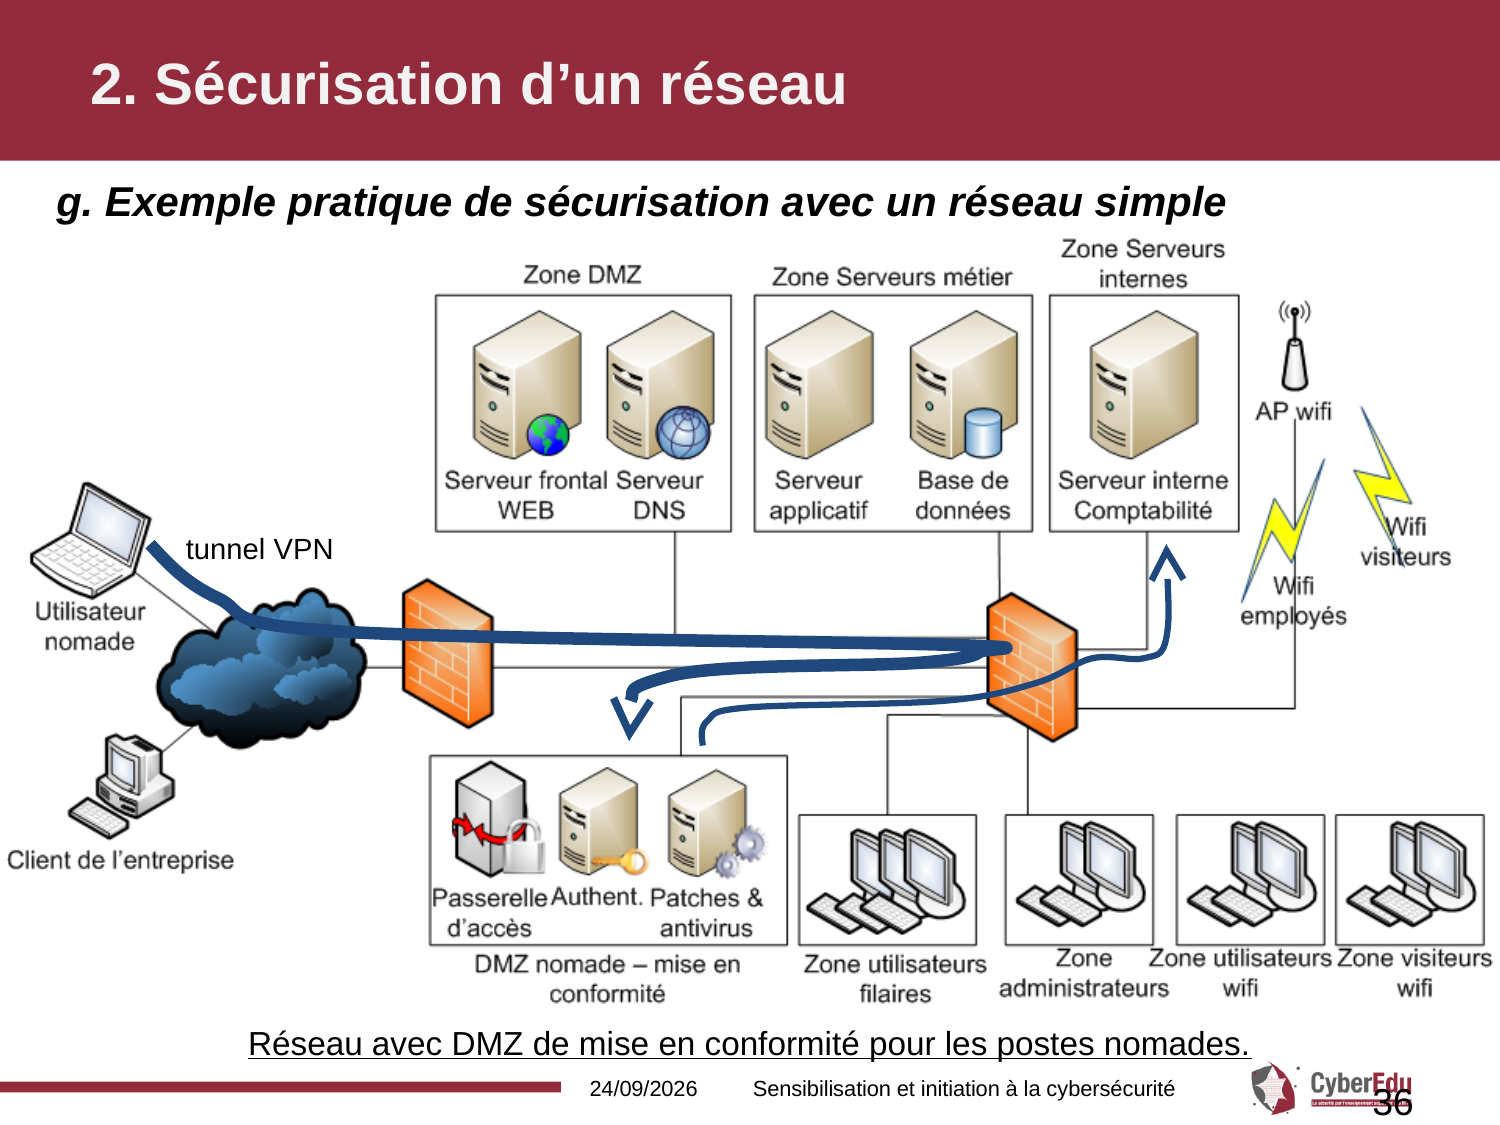

# 2. Sécurisation d’un réseau
g. Exemple pratique de sécurisation avec un réseau simple
tunnel VPN
Réseau avec DMZ de mise en conformité pour les postes nomades.
Sensibilisation et initiation à la cybersécurité